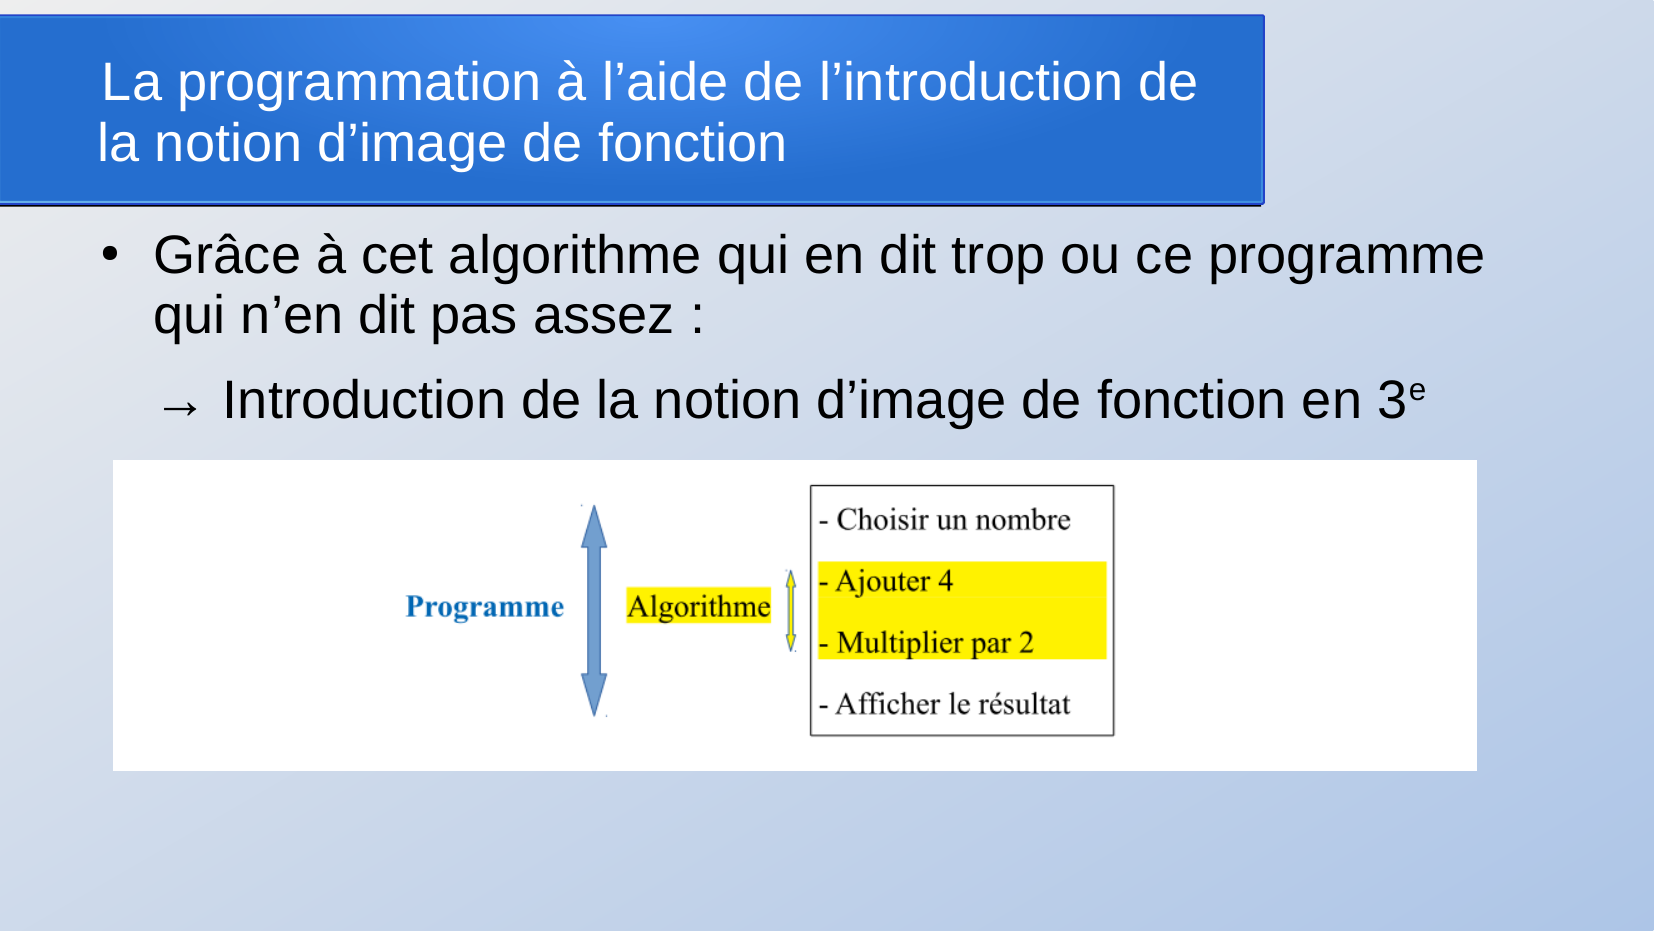

# La programmation à l’aide de l’introduction de la notion d’image de fonction
Grâce à cet algorithme qui en dit trop ou ce programme qui n’en dit pas assez :
→ Introduction de la notion d’image de fonction en 3e